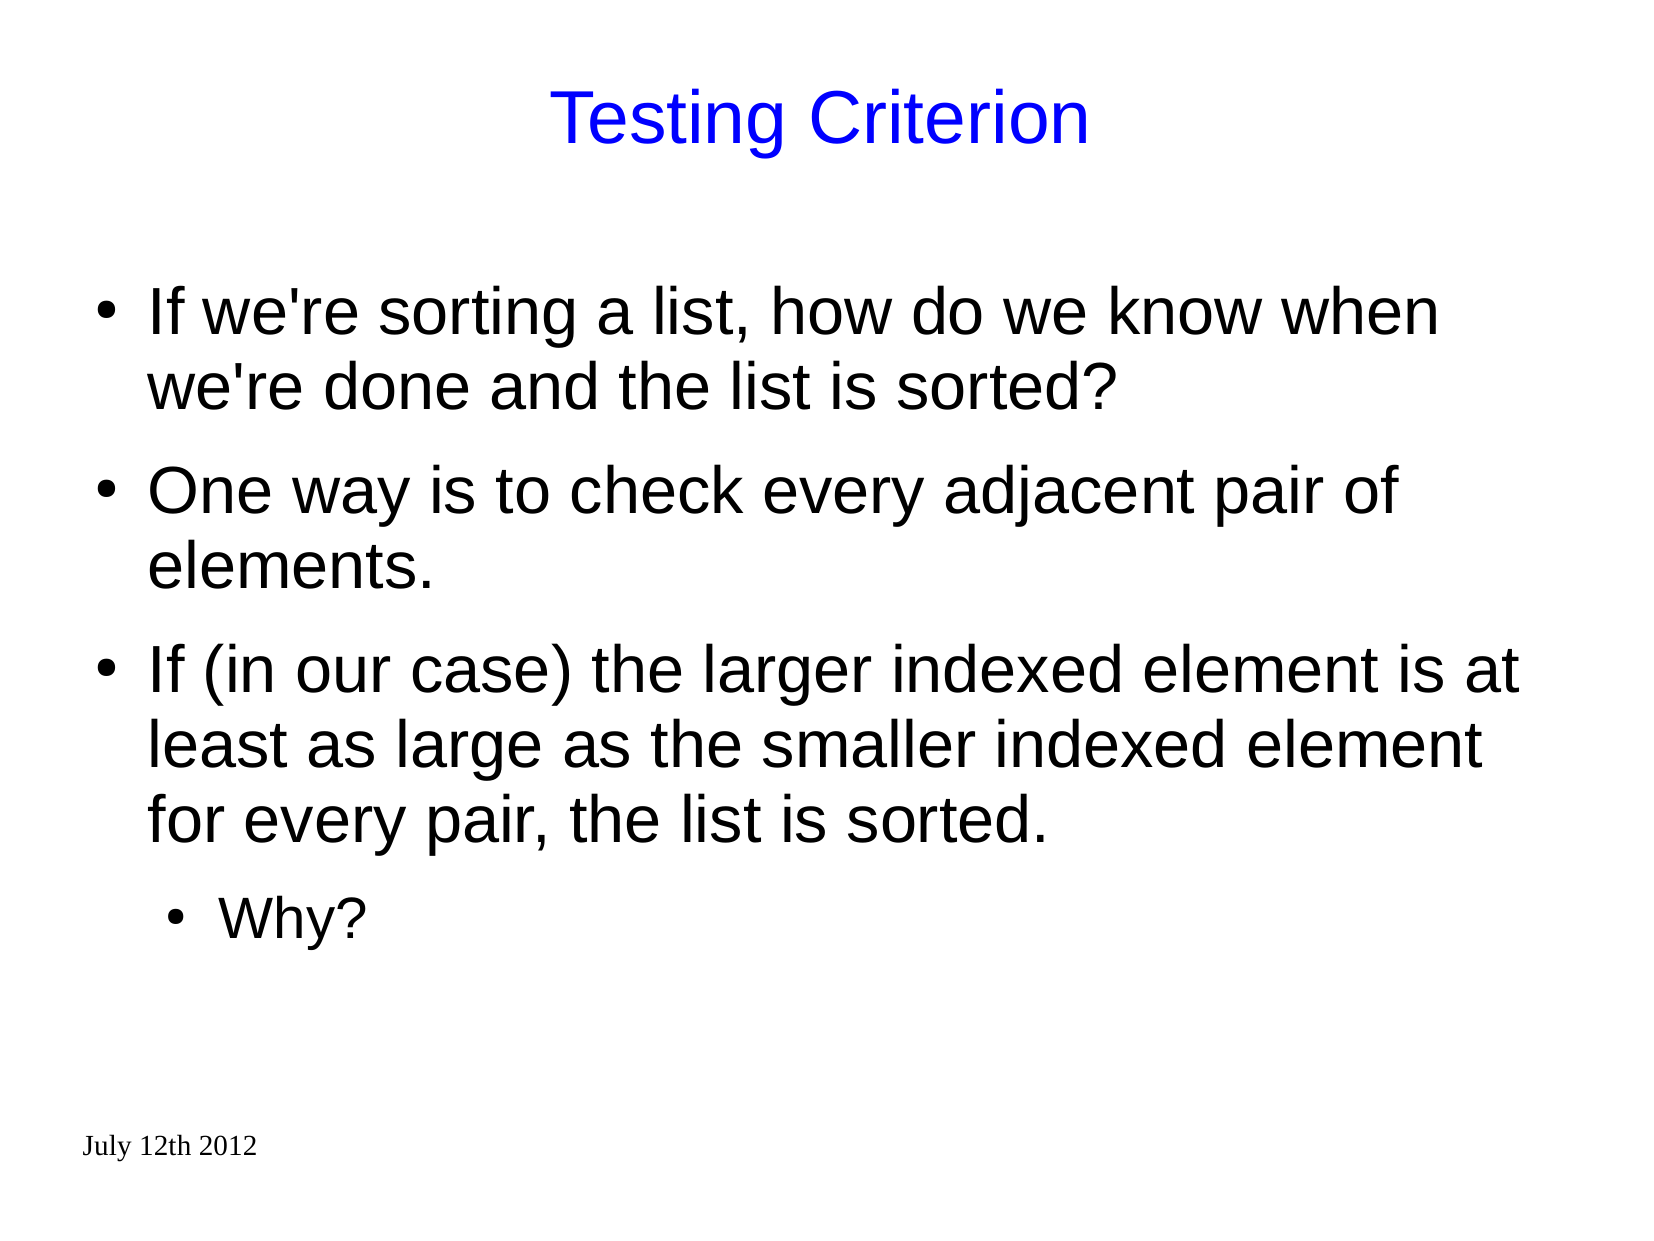

# Testing Criterion
If we're sorting a list, how do we know when we're done and the list is sorted?
One way is to check every adjacent pair of elements.
If (in our case) the larger indexed element is at least as large as the smaller indexed element for every pair, the list is sorted.
Why?
July 12th 2012